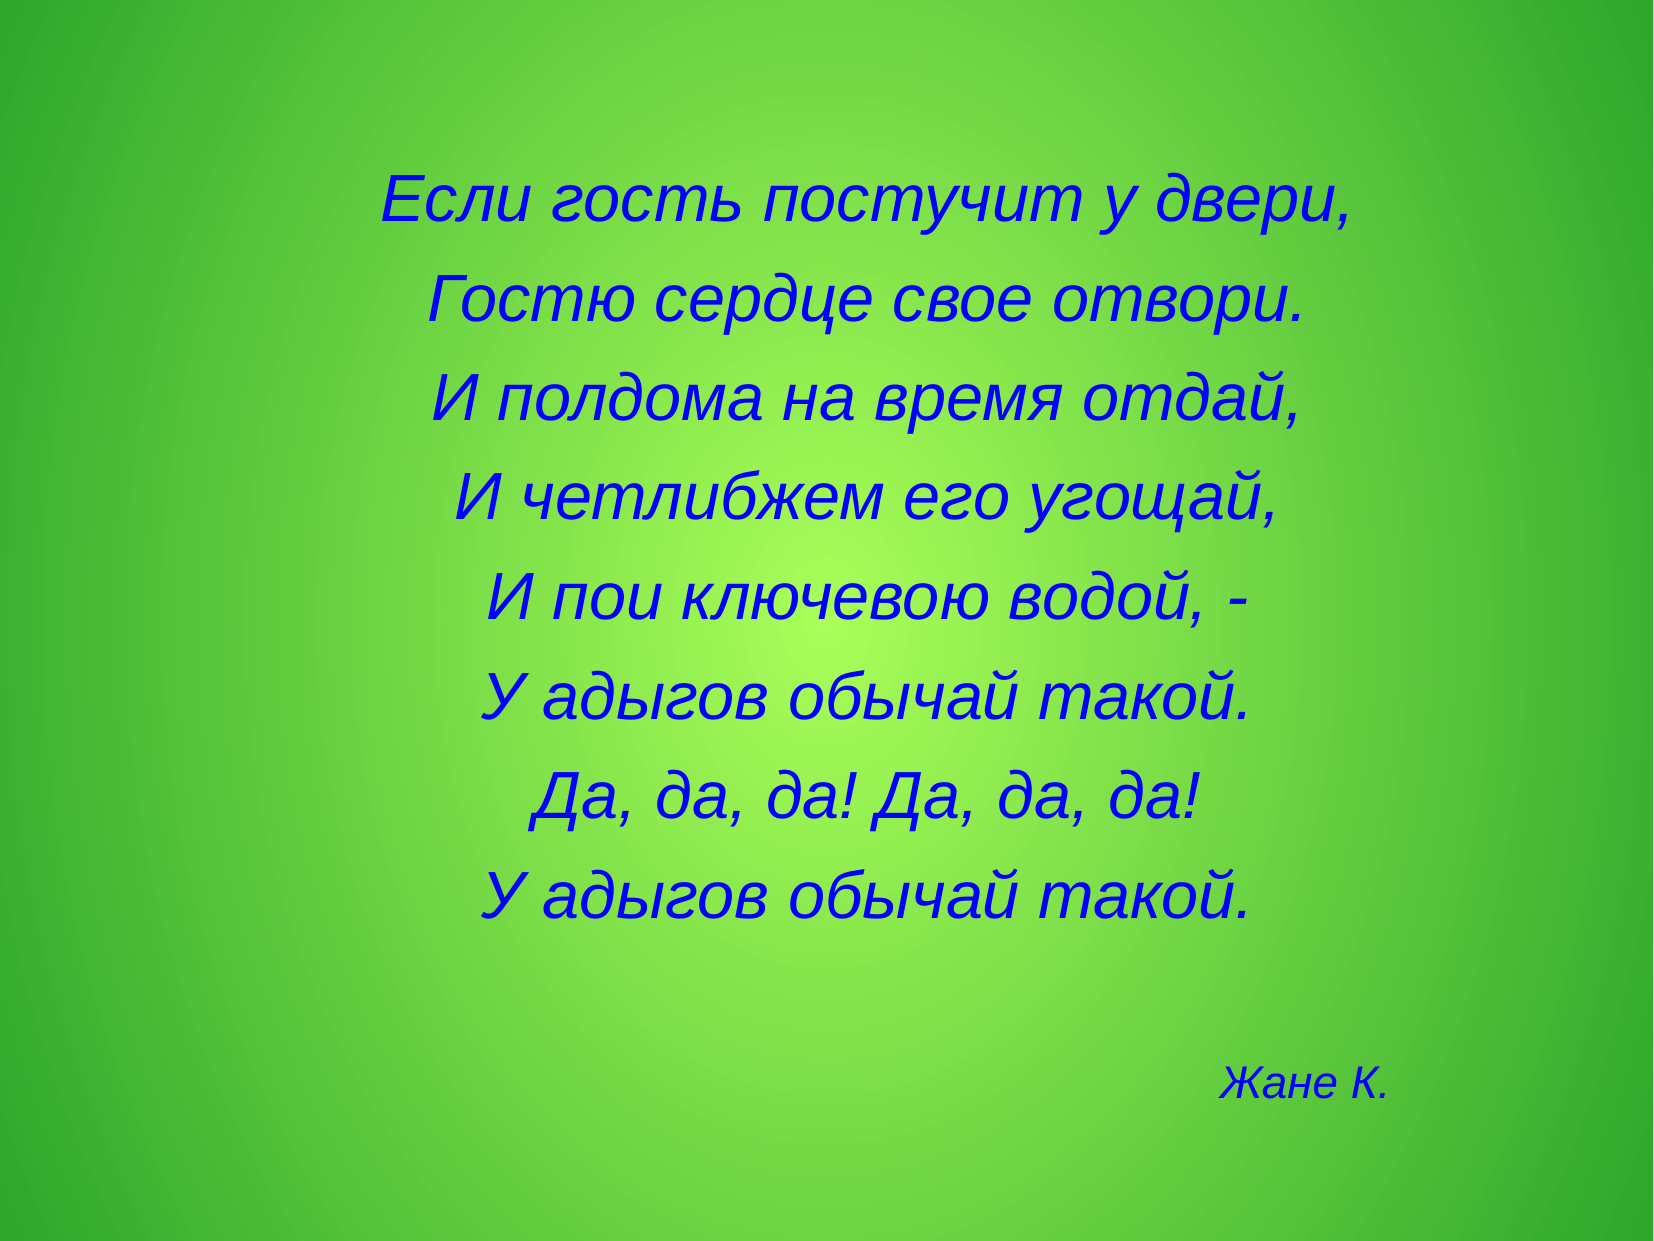

Если гость постучит у двери,
Гостю сердце свое отвори.
И полдома на время отдай,
И четлибжем его угощай,
И пои ключевою водой, -
У адыгов обычай такой.
Да, да, да! Да, да, да!
У адыгов обычай такой.
Жане К.